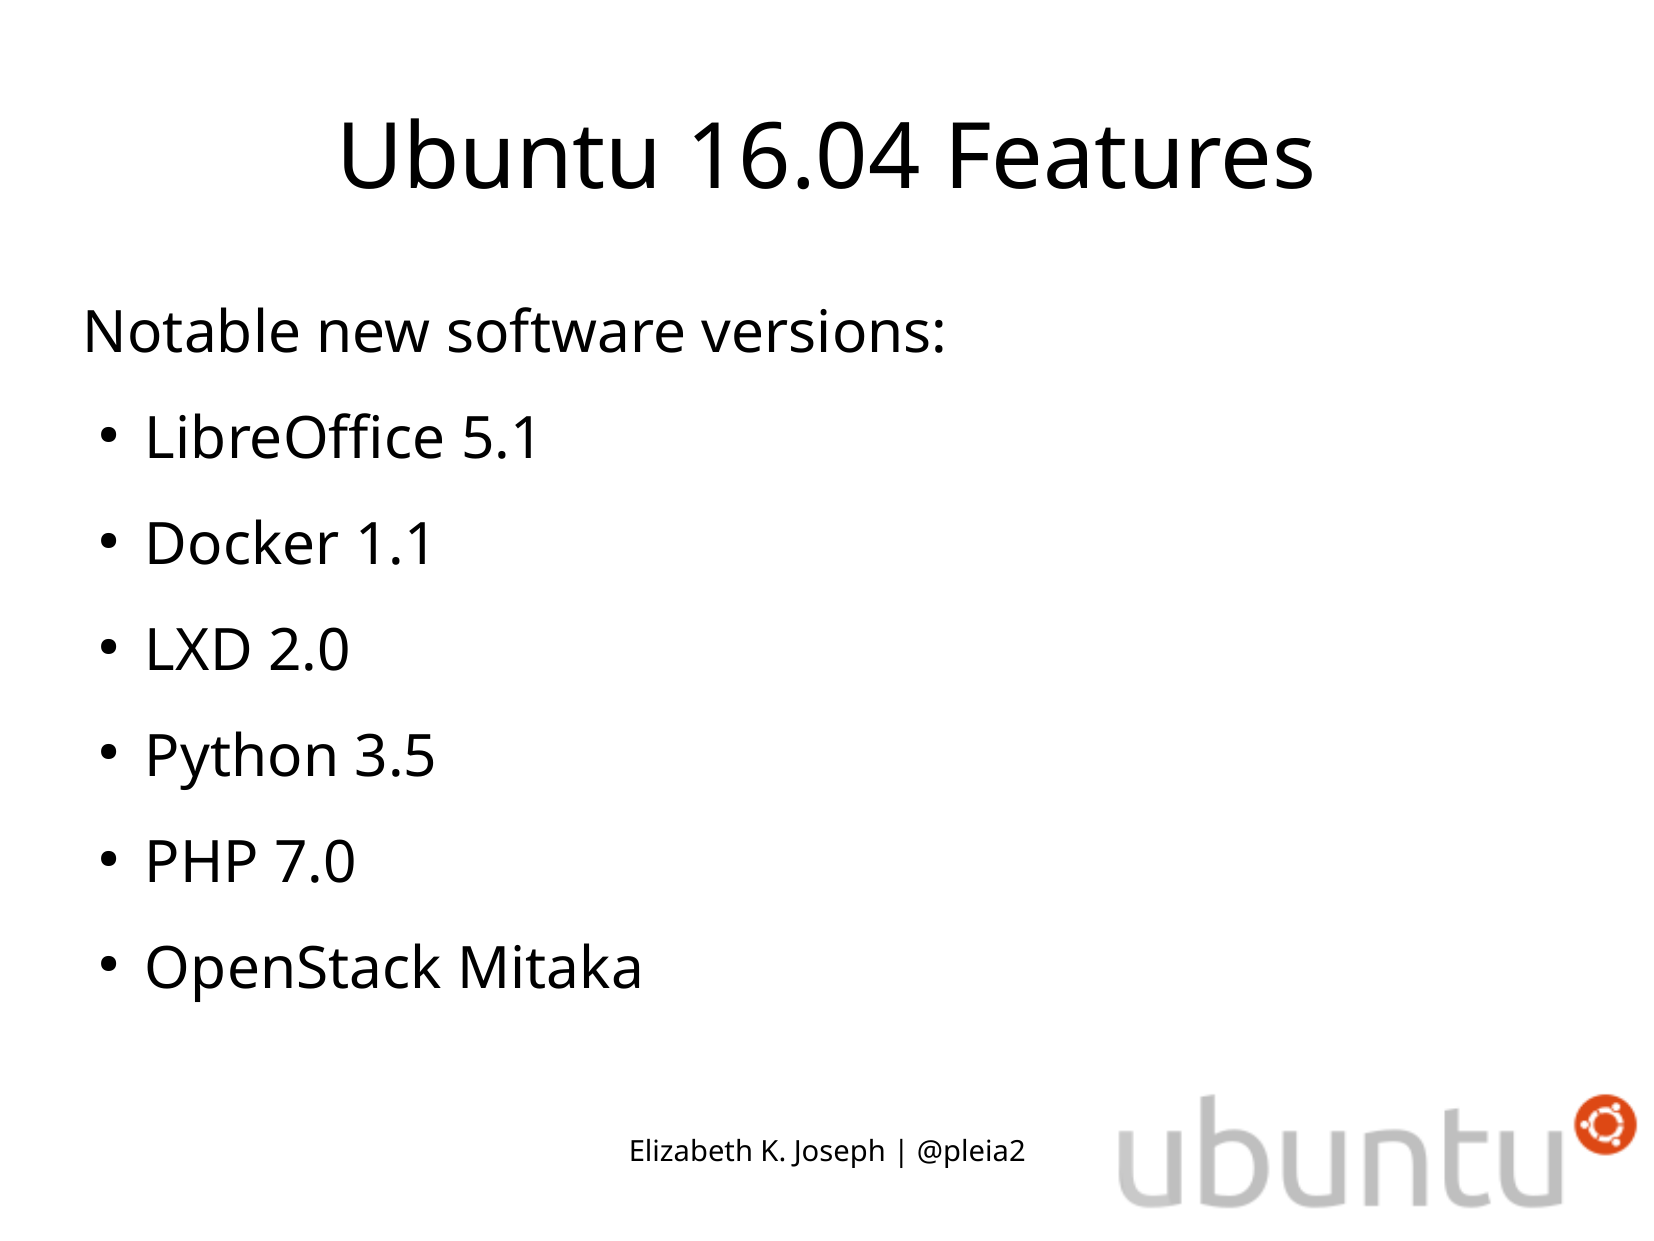

# Ubuntu 16.04 Features
Notable new software versions:
LibreOffice 5.1
Docker 1.1
LXD 2.0
Python 3.5
PHP 7.0
OpenStack Mitaka
Elizabeth K. Joseph | @pleia2